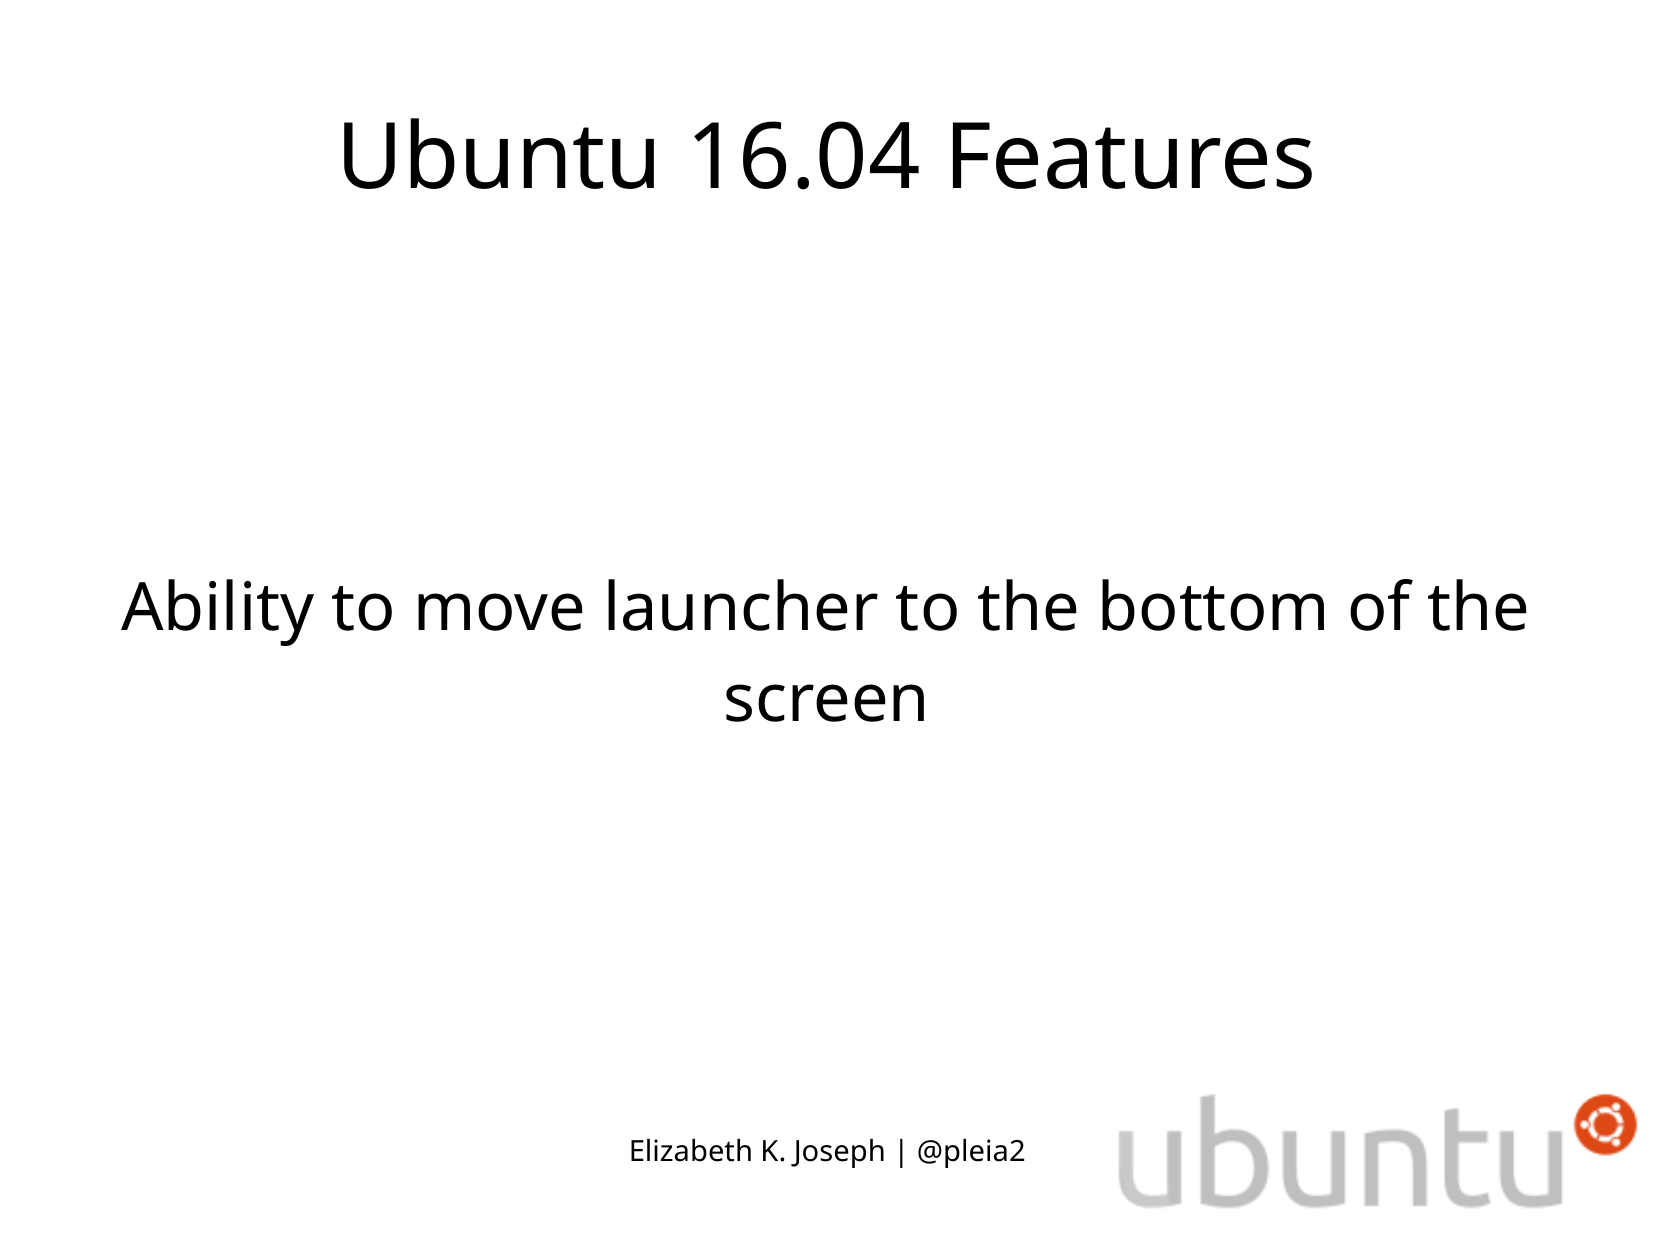

# Ubuntu 16.04 Features
Ability to move launcher to the bottom of the screen
Elizabeth K. Joseph | @pleia2